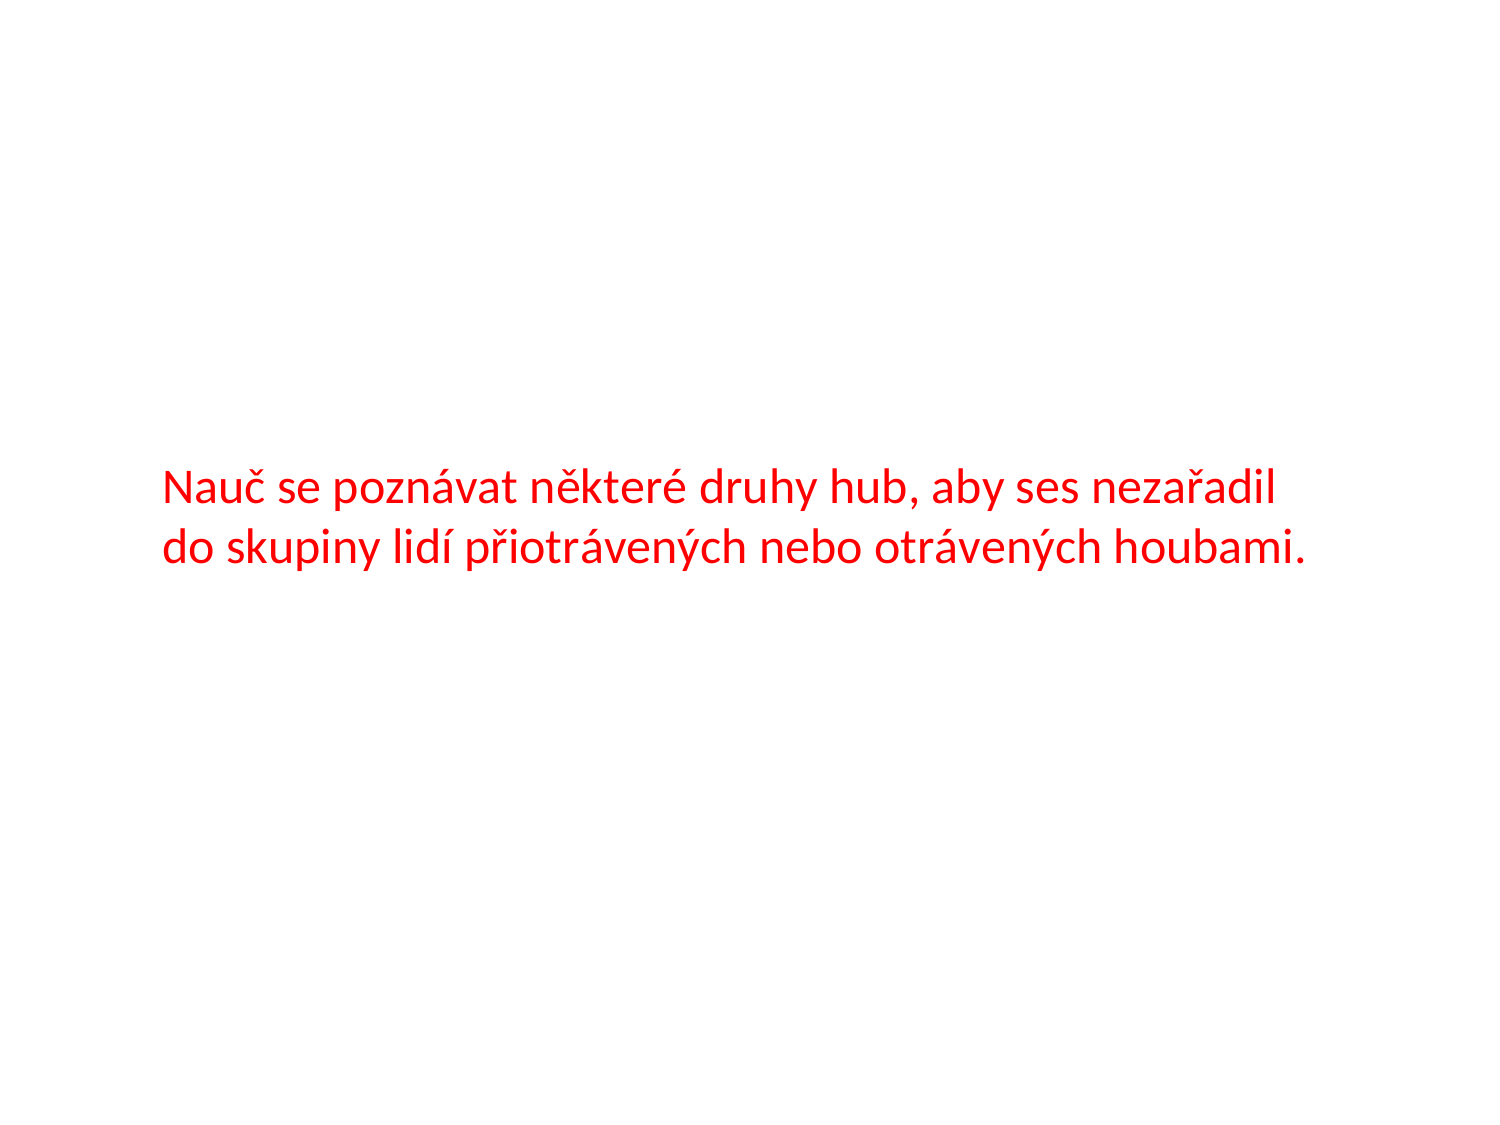

Nauč se poznávat některé druhy hub, aby ses nezařadil
do skupiny lidí přiotrávených nebo otrávených houbami.